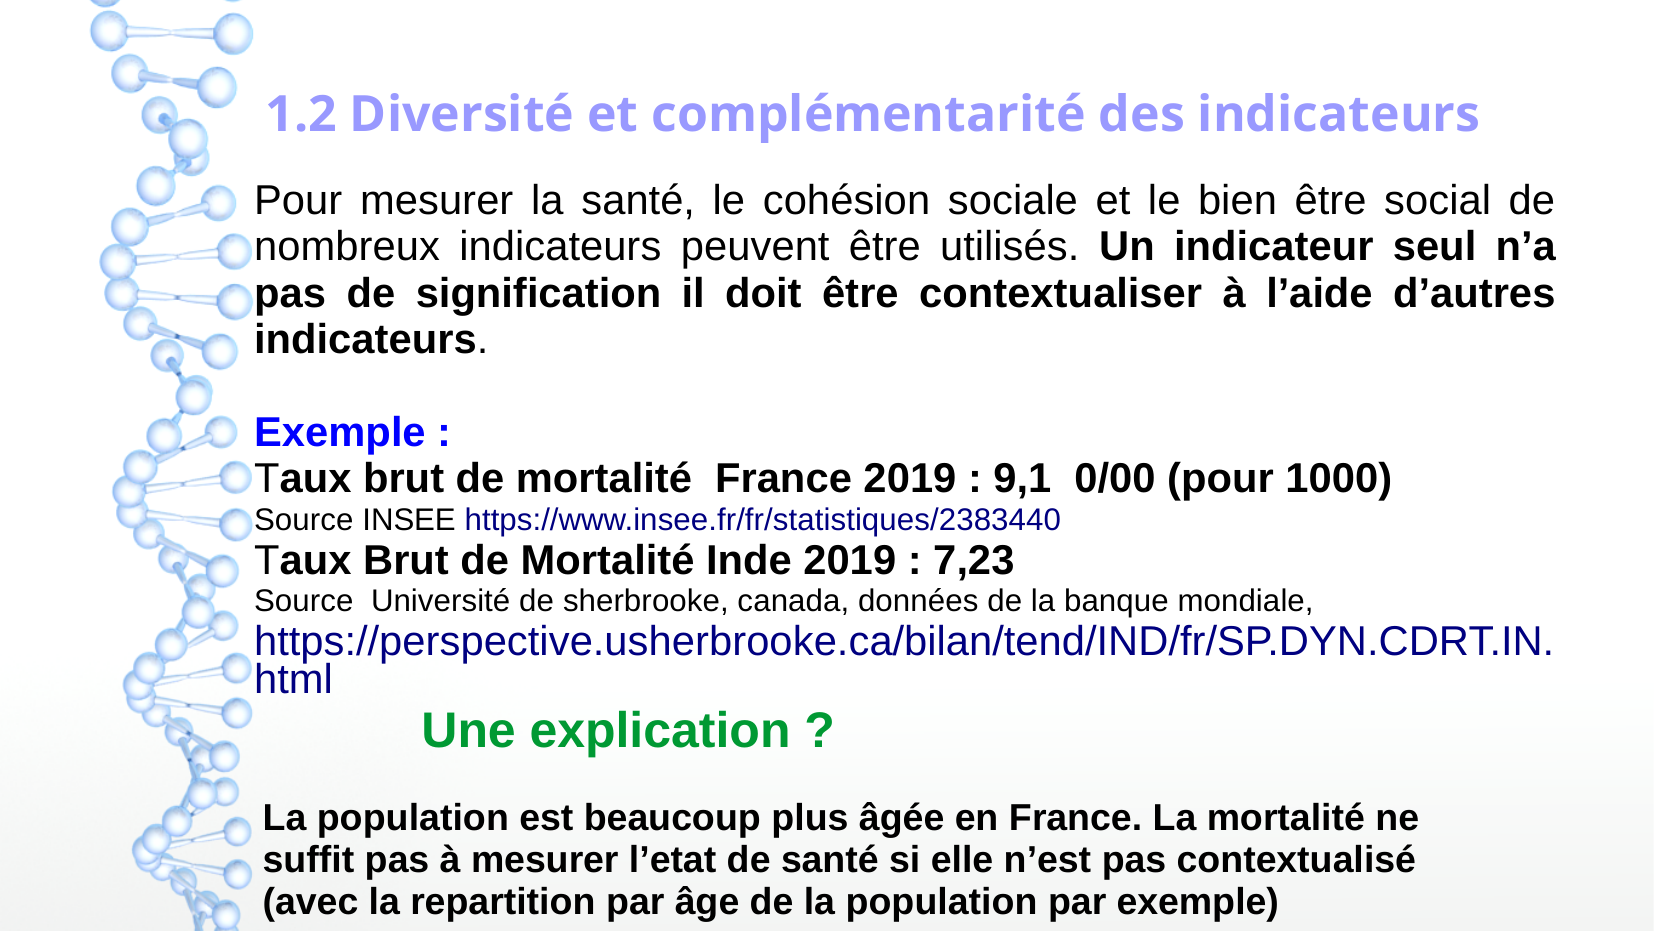

# 1.2 Diversité et complémentarité des indicateurs
Pour mesurer la santé, le cohésion sociale et le bien être social de nombreux indicateurs peuvent être utilisés. Un indicateur seul n’a pas de signification il doit être contextualiser à l’aide d’autres indicateurs.
Exemple :
Taux brut de mortalité France 2019 : 9,1 0/00 (pour 1000)
Source INSEE https://www.insee.fr/fr/statistiques/2383440
Taux Brut de Mortalité Inde 2019 : 7,23
Source Université de sherbrooke, canada, données de la banque mondiale,
https://perspective.usherbrooke.ca/bilan/tend/IND/fr/SP.DYN.CDRT.IN.html
Une explication ?
La population est beaucoup plus âgée en France. La mortalité ne suffit pas à mesurer l’etat de santé si elle n’est pas contextualisé (avec la repartition par âge de la population par exemple)